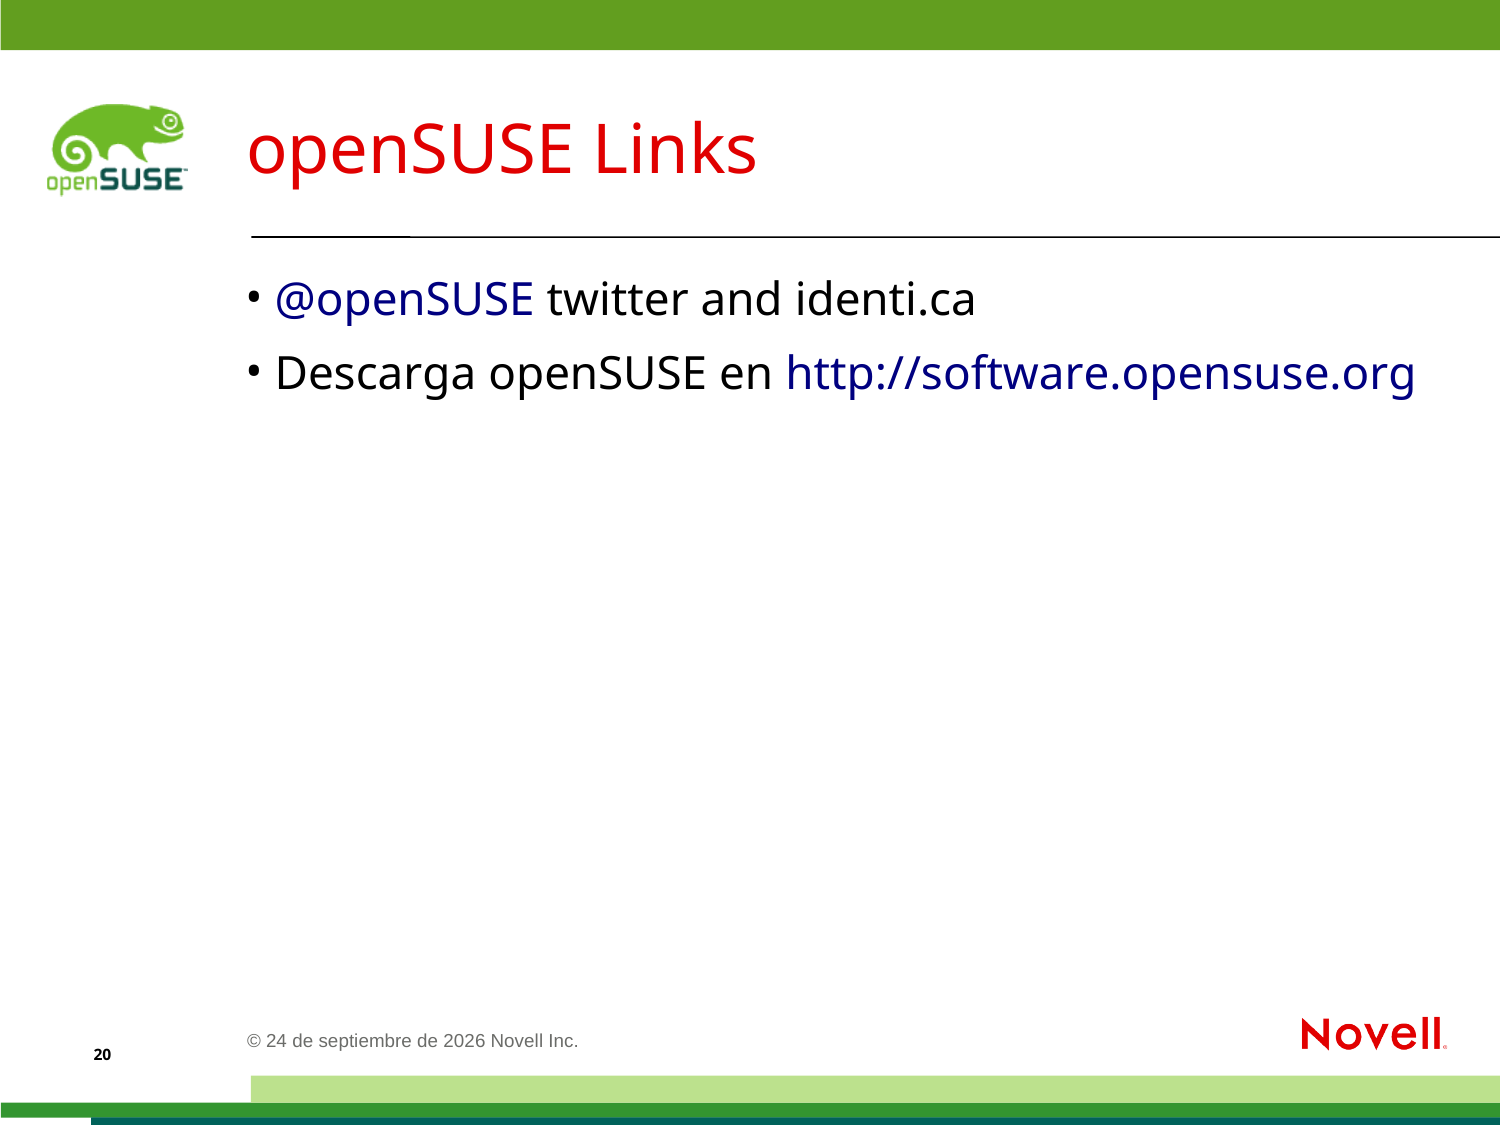

# openSUSE Links
 @openSUSE twitter and identi.ca
 Descarga openSUSE en http://software.opensuse.org